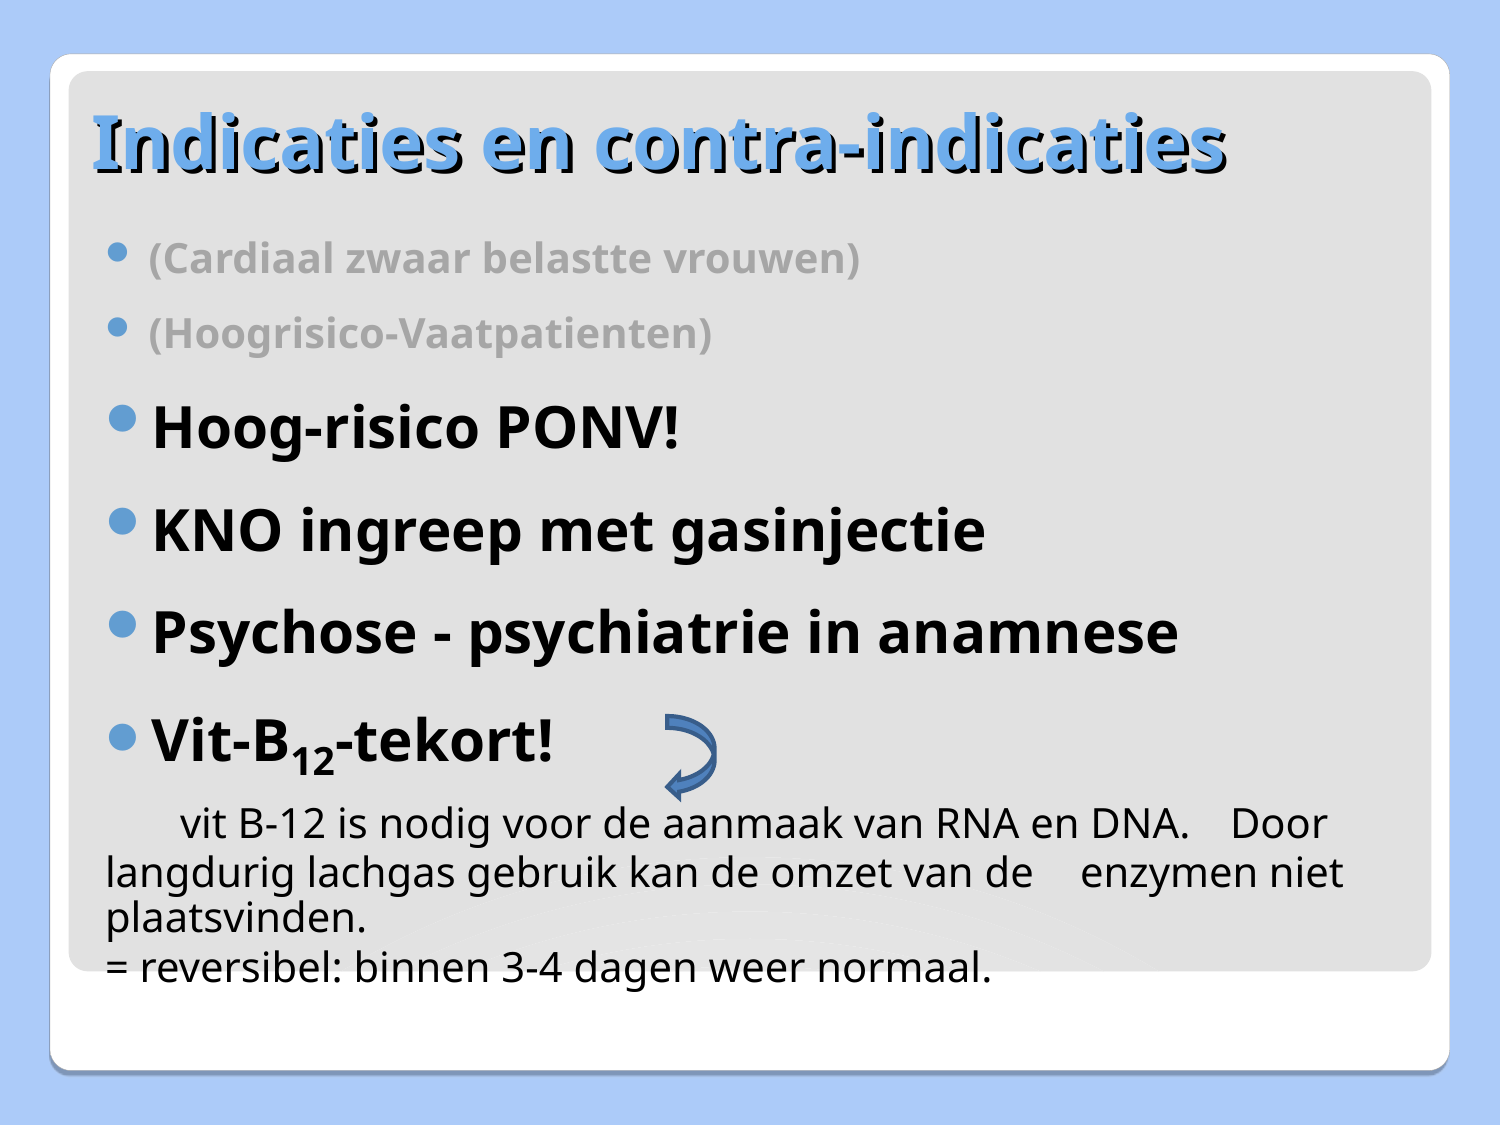

# Indicaties en contra-indicaties
(Cardiaal zwaar belastte vrouwen)
(Hoogrisico-Vaatpatienten)
Hoog-risico PONV!
KNO ingreep met gasinjectie
Psychose - psychiatrie in anamnese
Vit-B12-tekort!
	vit B-12 is nodig voor de aanmaak van RNA en DNA. 	Door langdurig lachgas gebruik kan de omzet van de 	enzymen niet plaatsvinden.
= reversibel: binnen 3-4 dagen weer normaal.